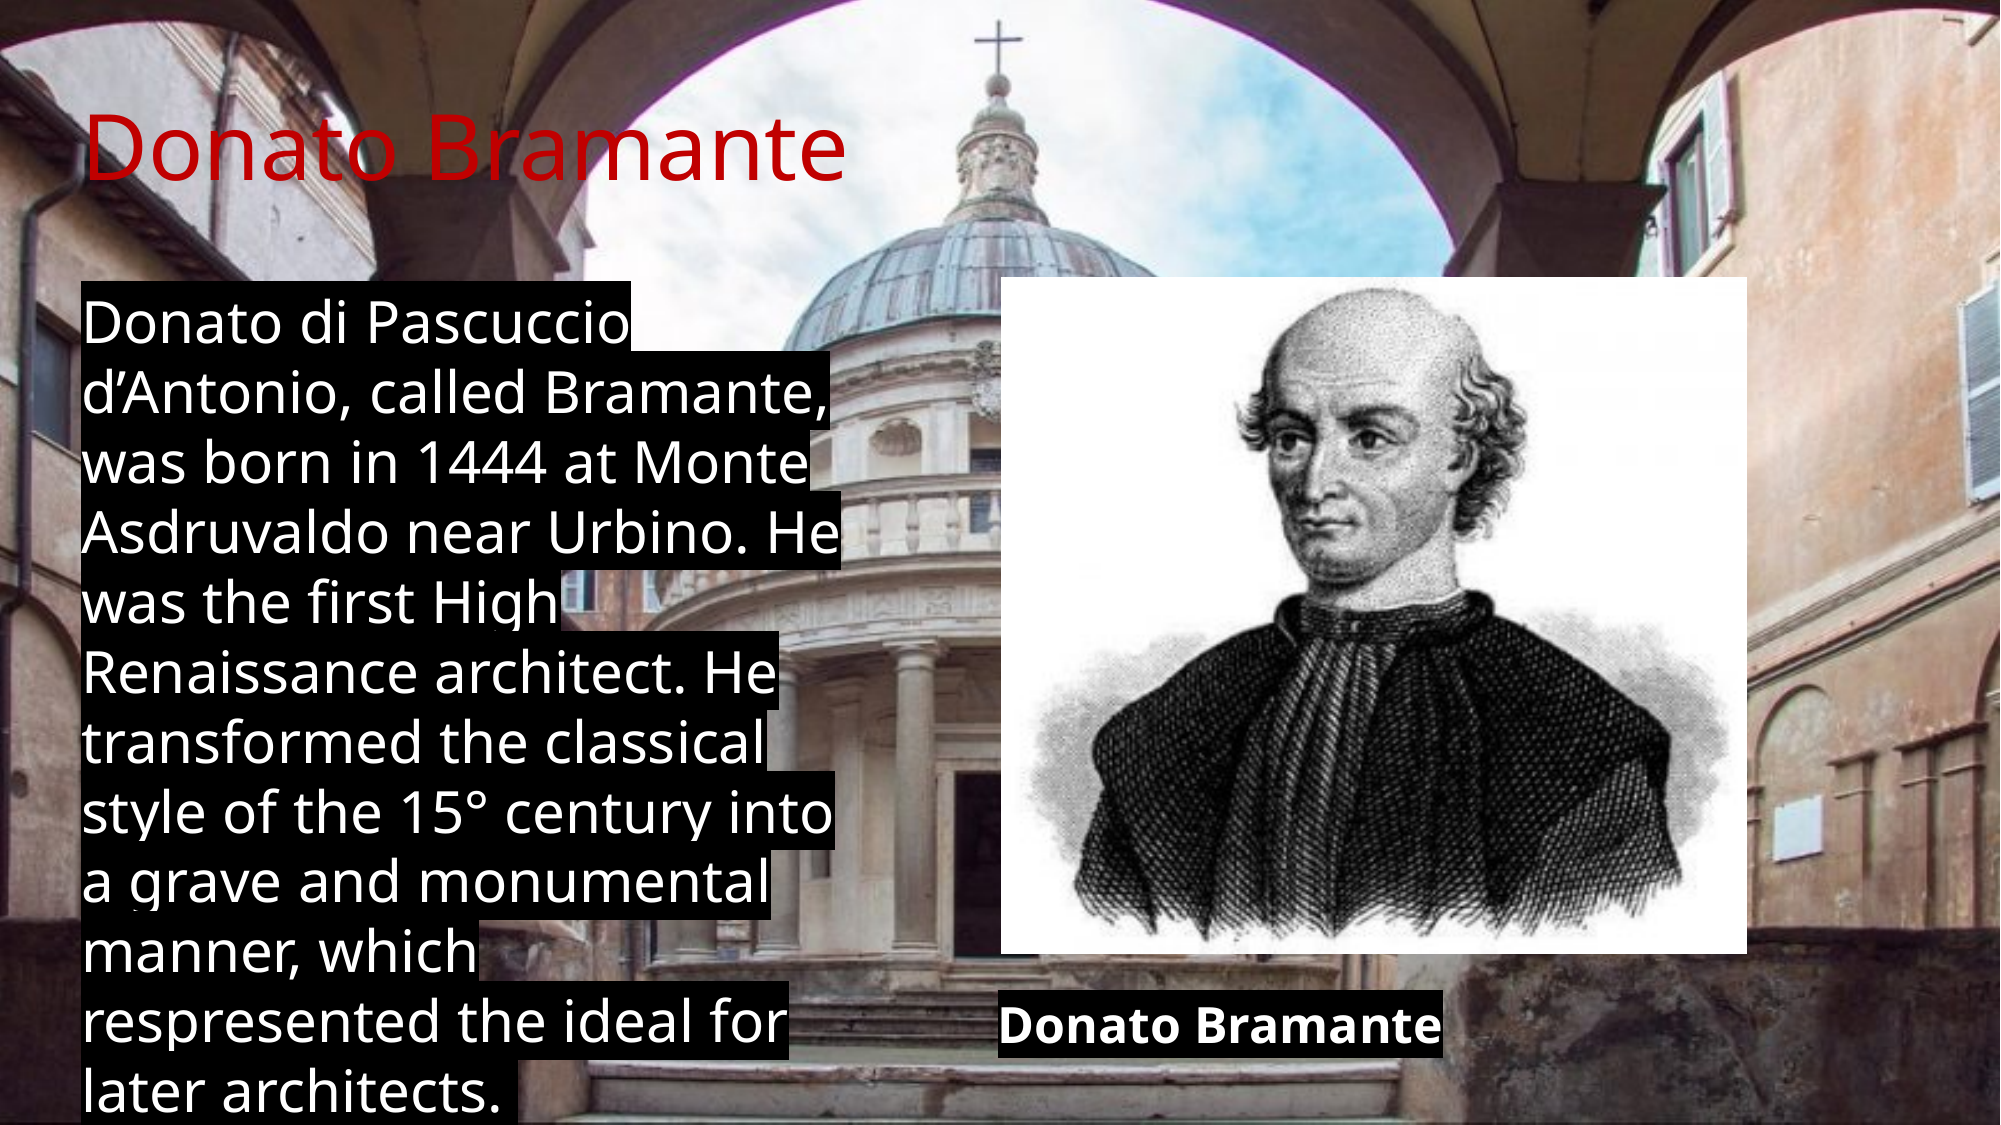

#
Donato Bramante
Donato di Pascuccio d’Antonio, called Bramante, was born in 1444 at Monte Asdruvaldo near Urbino. He was the first High Renaissance architect. He transformed the classical style of the 15° century into a grave and monumental manner, which respresented the ideal for later architects.
Donato Bramante